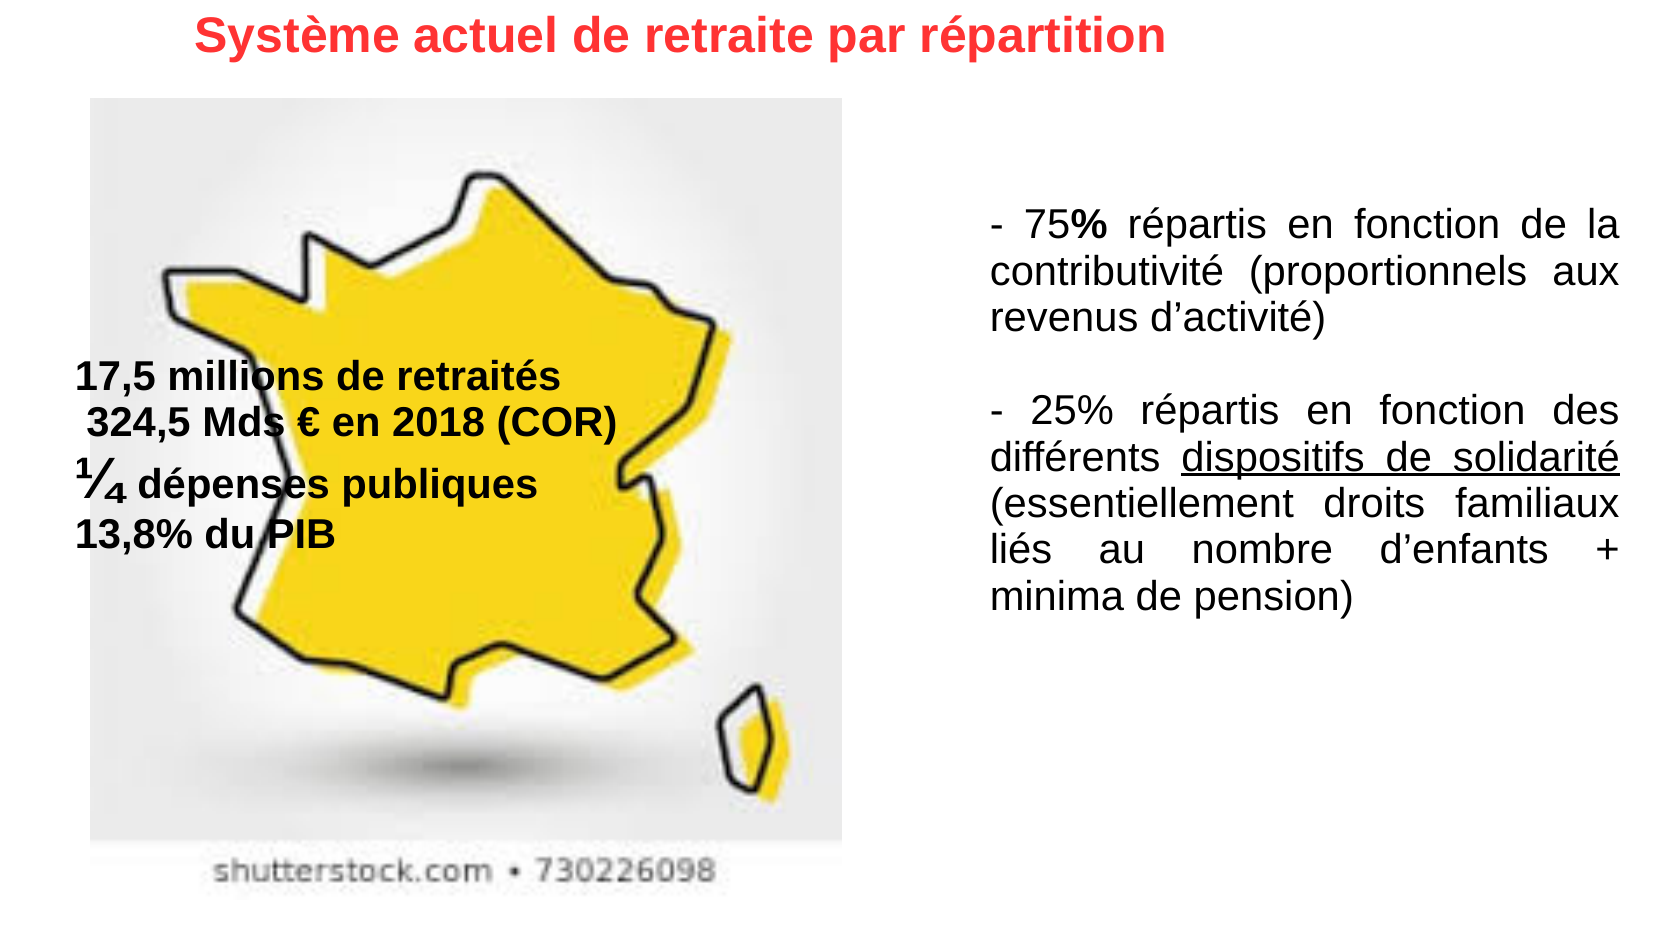

Système actuel de retraite par répartition
- 75% répartis en fonction de la contributivité (proportionnels aux revenus d’activité)
- 25% répartis en fonction des différents dispositifs de solidarité (essentiellement droits familiaux liés au nombre d’enfants + minima de pension)
17,5 millions de retraités
 324,5 Mds € en 2018 (COR)
¼ dépenses publiques
13,8% du PIB